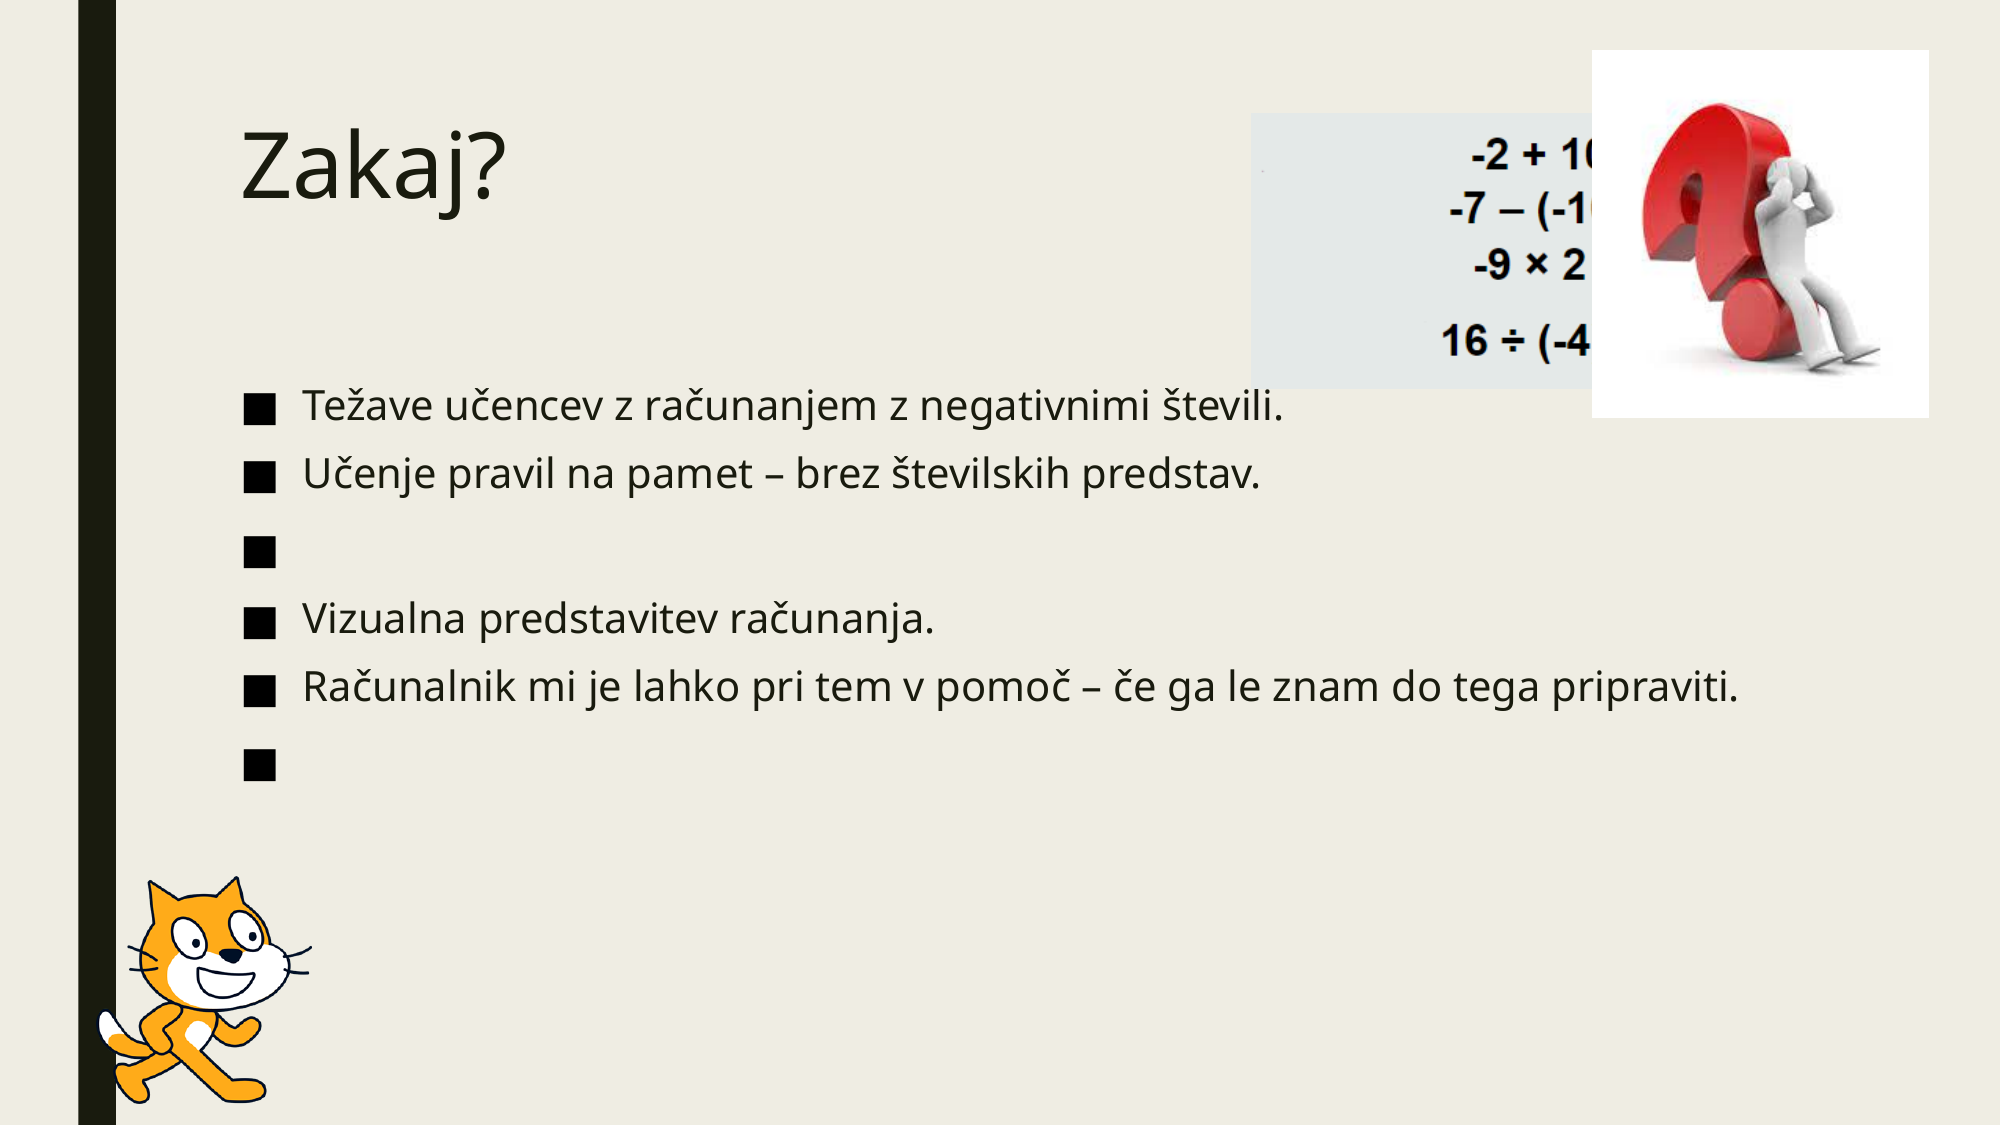

# Zakaj?
Težave učencev z računanjem z negativnimi števili.
Učenje pravil na pamet – brez številskih predstav.
Vizualna predstavitev računanja.
Računalnik mi je lahko pri tem v pomoč – če ga le znam do tega pripraviti.